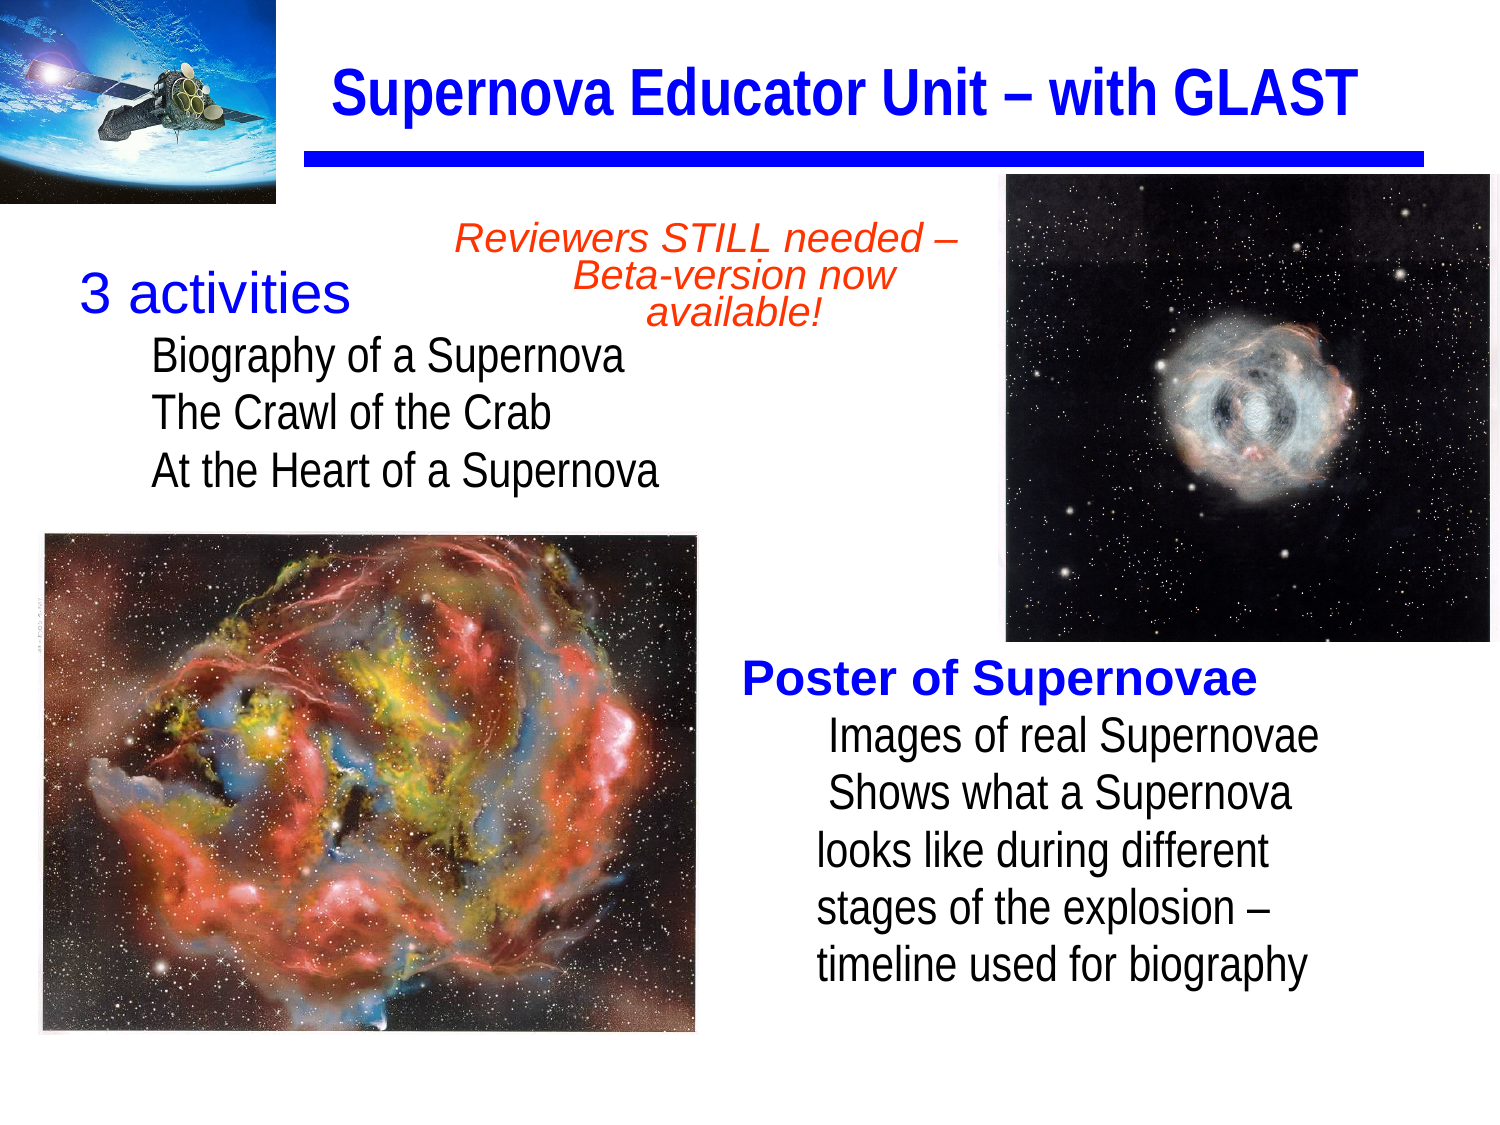

# Supernova Educator Unit – with GLAST
Reviewers STILL needed – Beta-version now available!
 3 activities
 Biography of a Supernova
 The Crawl of the Crab
 At the Heart of a Supernova
Poster of Supernovae
 Images of real Supernovae
 Shows what a Supernova looks like during different stages of the explosion – timeline used for biography